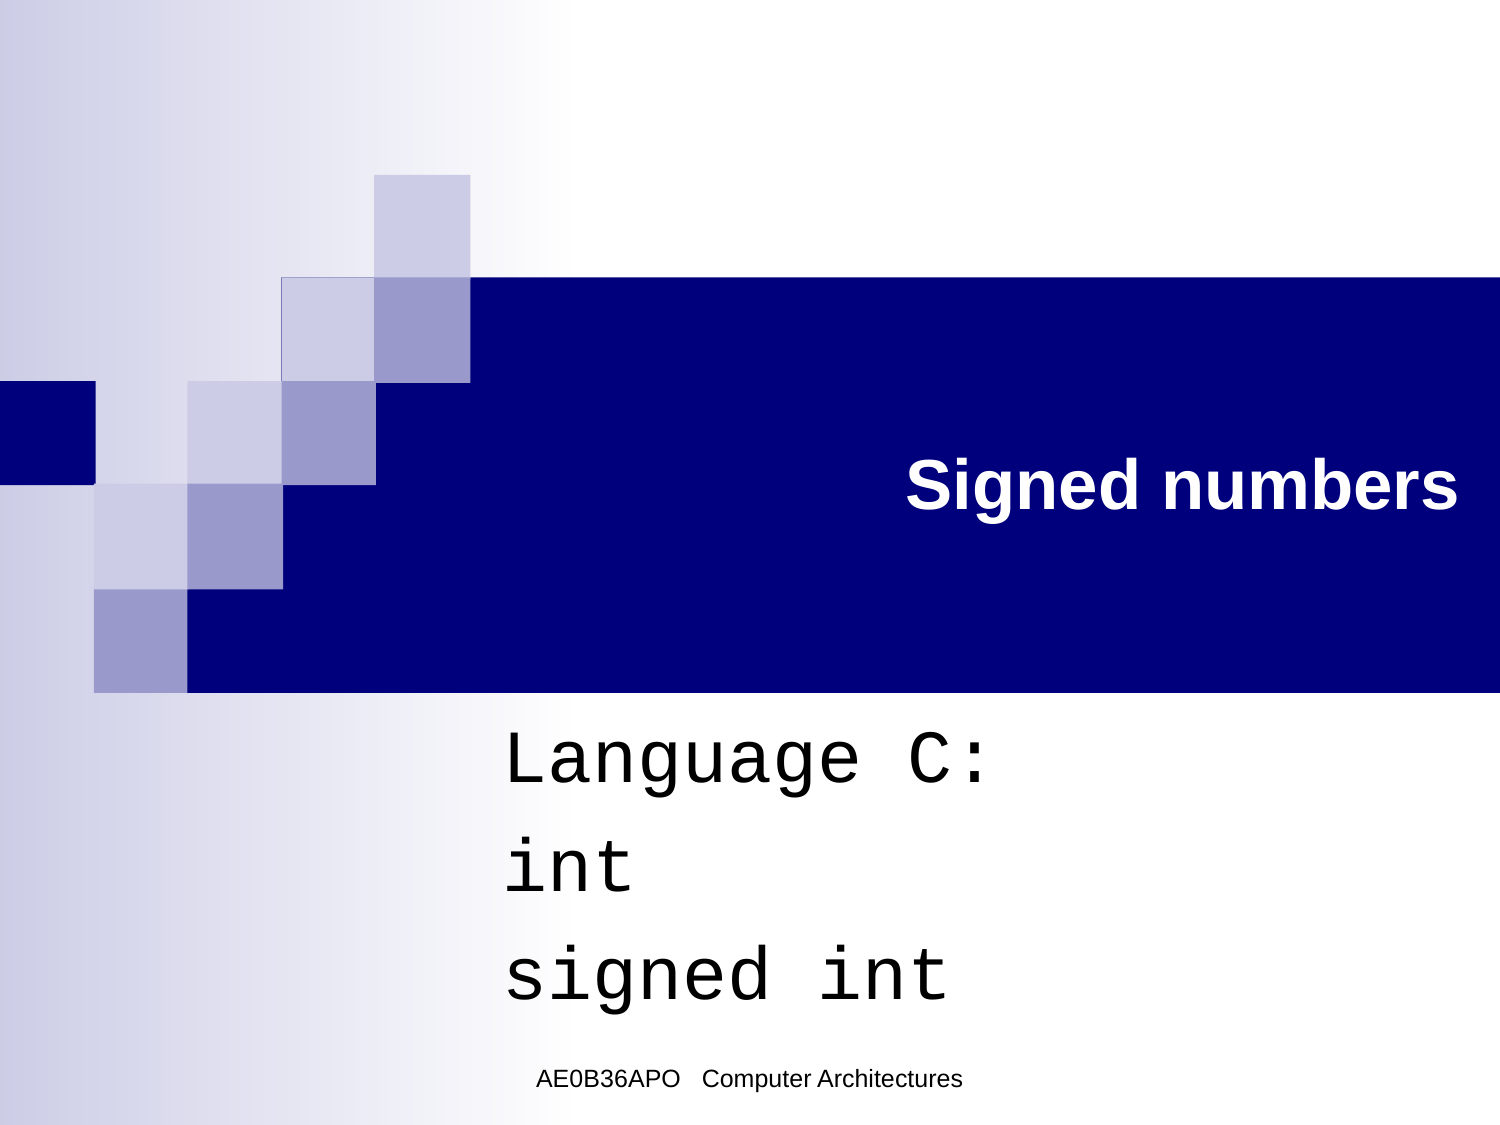

# Signed numbers
Language C:
int
signed int
AE0B36APO Computer Architectures